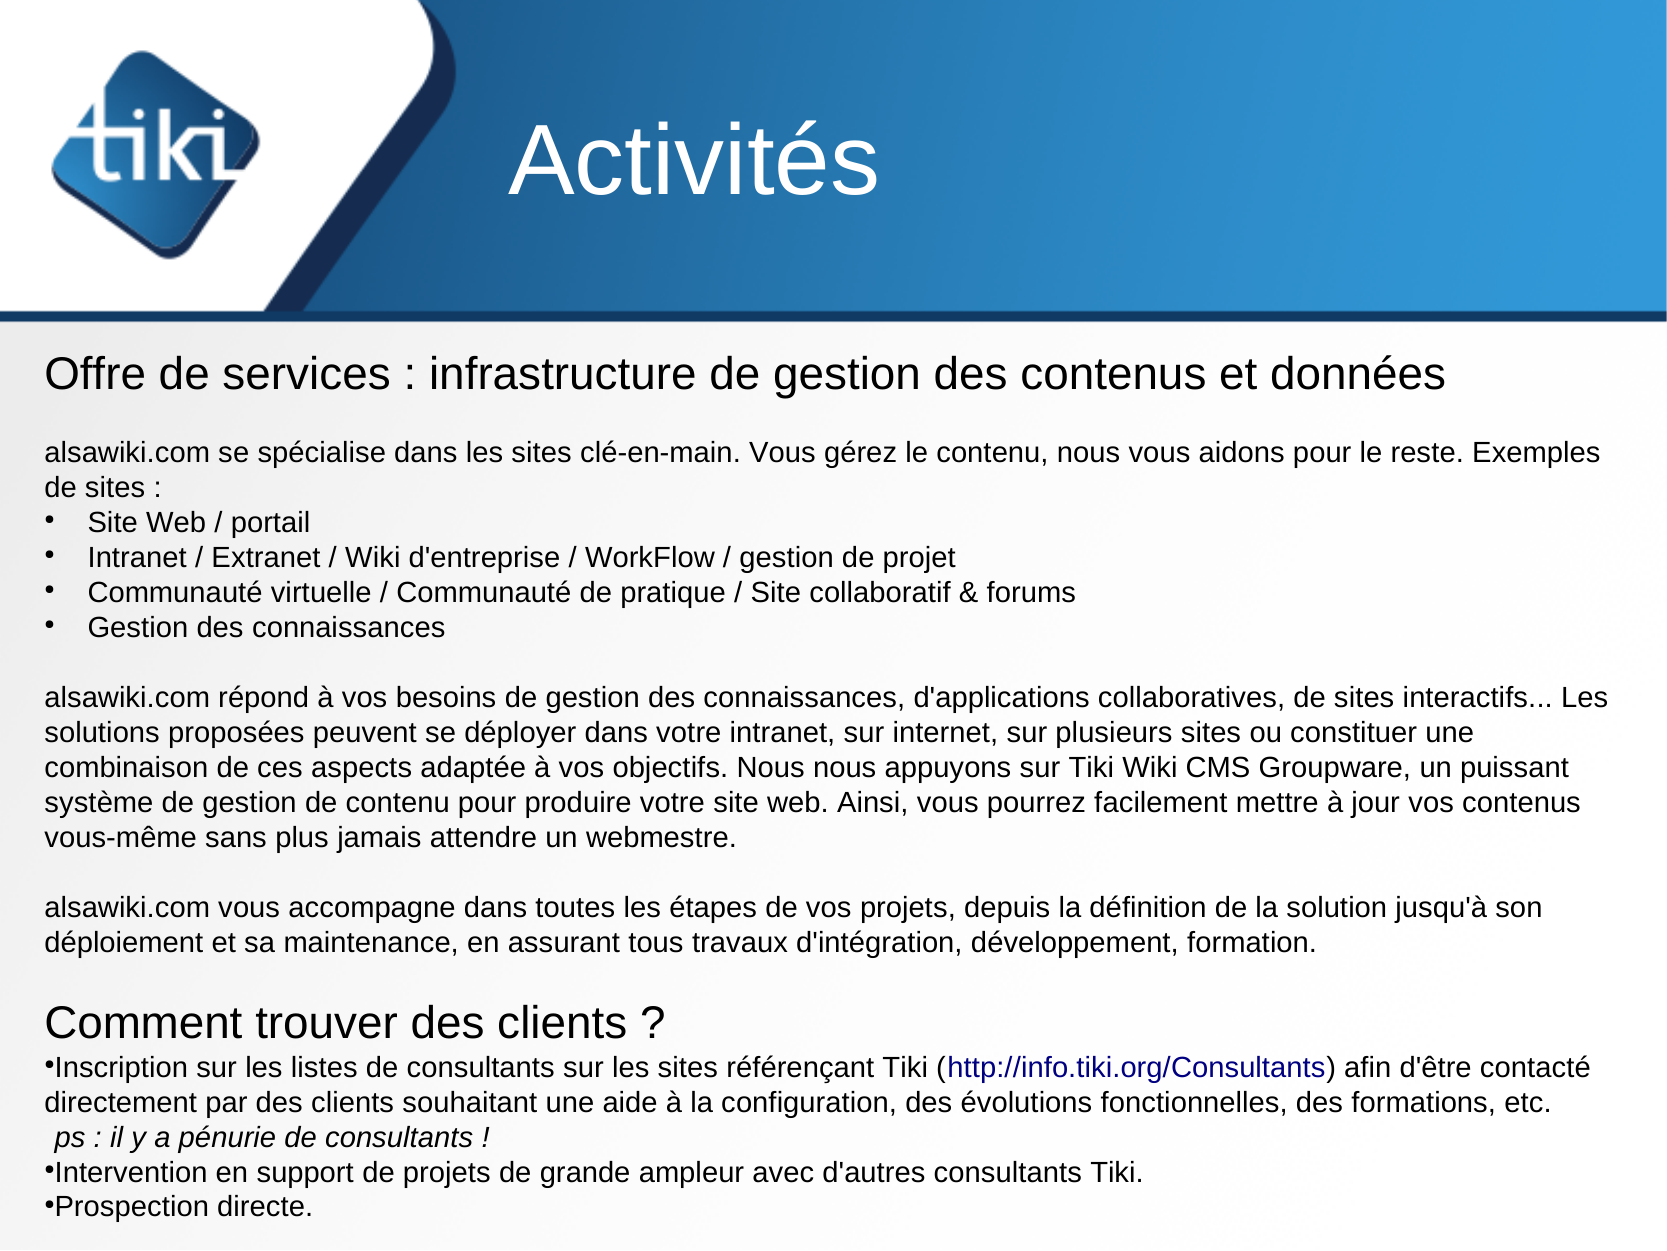

# Activités
Offre de services : infrastructure de gestion des contenus et données
alsawiki.com se spécialise dans les sites clé-en-main. Vous gérez le contenu, nous vous aidons pour le reste. Exemples de sites :
 Site Web / portail
 Intranet / Extranet / Wiki d'entreprise / WorkFlow / gestion de projet
 Communauté virtuelle / Communauté de pratique / Site collaboratif & forums
 Gestion des connaissances
alsawiki.com répond à vos besoins de gestion des connaissances, d'applications collaboratives, de sites interactifs... Les solutions proposées peuvent se déployer dans votre intranet, sur internet, sur plusieurs sites ou constituer une combinaison de ces aspects adaptée à vos objectifs. Nous nous appuyons sur Tiki Wiki CMS Groupware, un puissant système de gestion de contenu pour produire votre site web. Ainsi, vous pourrez facilement mettre à jour vos contenus vous-même sans plus jamais attendre un webmestre.
alsawiki.com vous accompagne dans toutes les étapes de vos projets, depuis la définition de la solution jusqu'à son déploiement et sa maintenance, en assurant tous travaux d'intégration, développement, formation.
Comment trouver des clients ?
Inscription sur les listes de consultants sur les sites référençant Tiki (http://info.tiki.org/Consultants) afin d'être contacté directement par des clients souhaitant une aide à la configuration, des évolutions fonctionnelles, des formations, etc.
ps : il y a pénurie de consultants !
Intervention en support de projets de grande ampleur avec d'autres consultants Tiki.
Prospection directe.